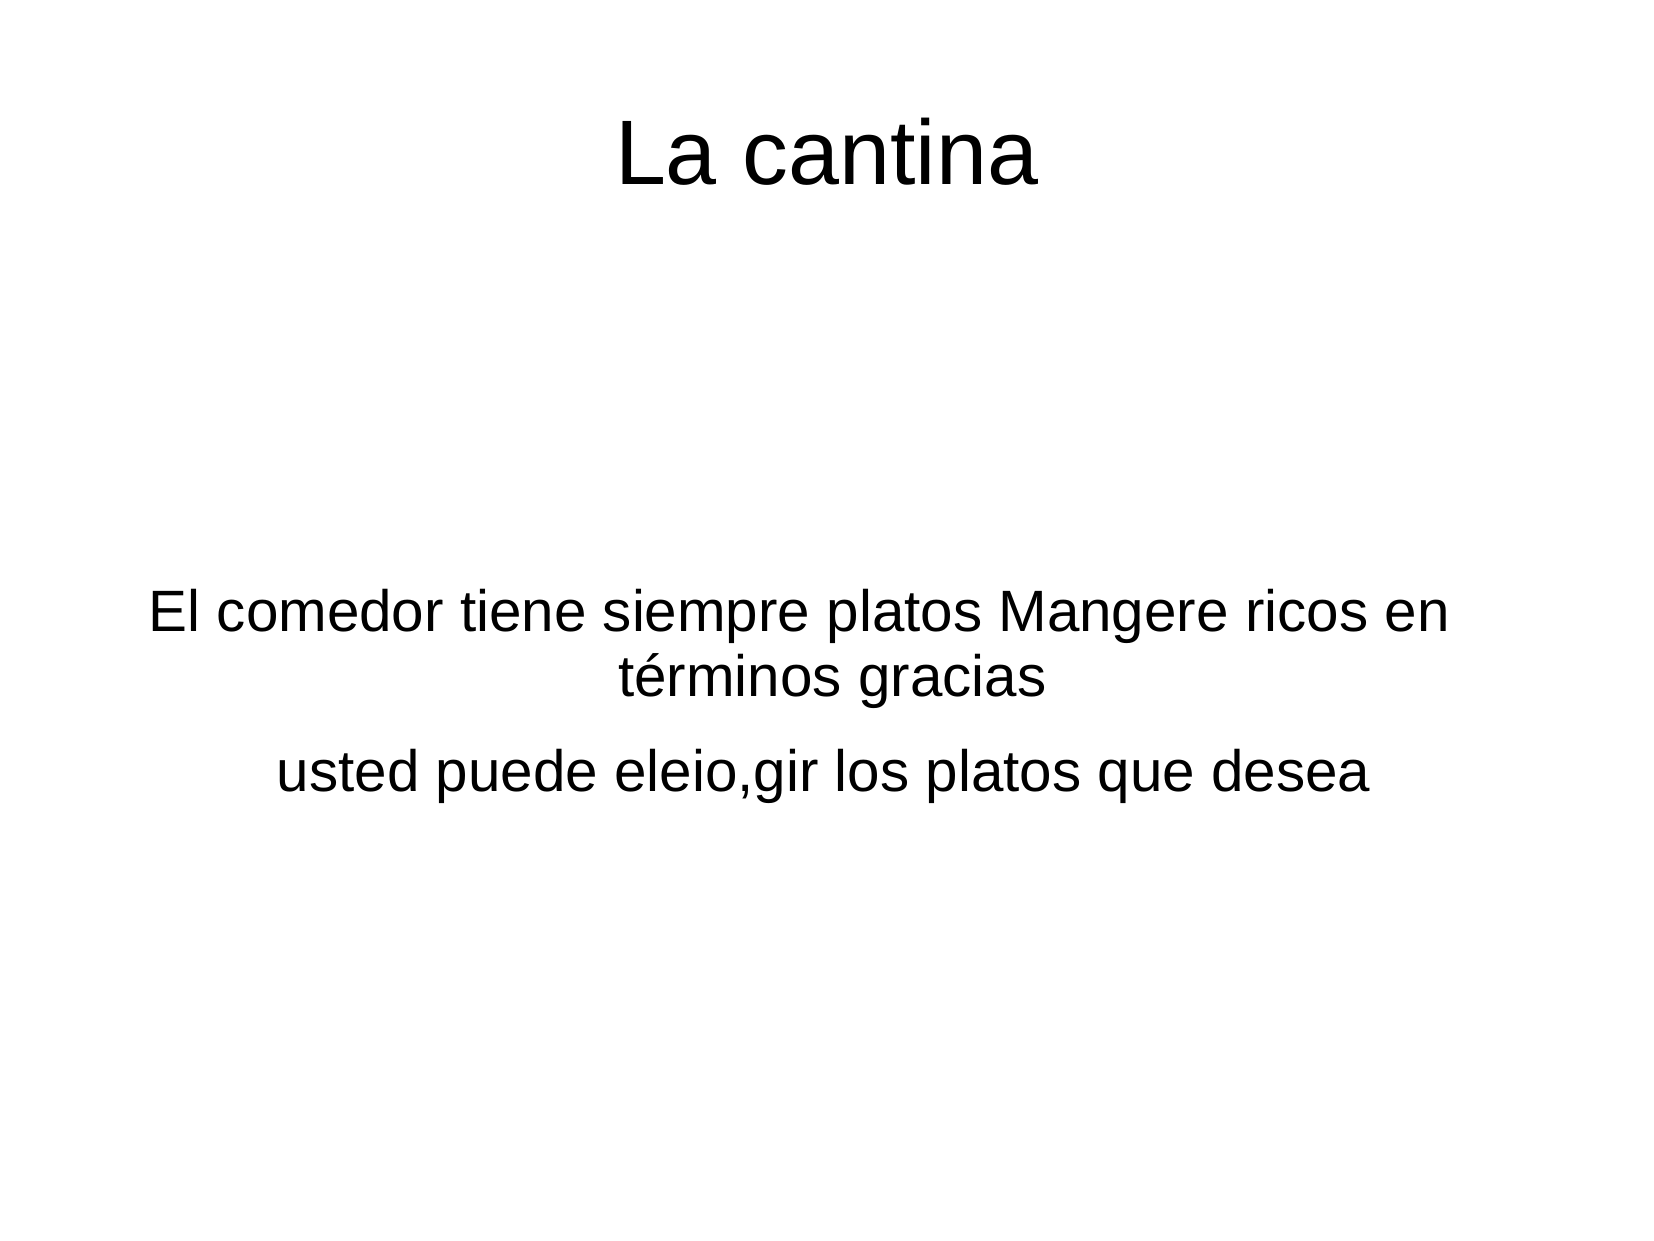

# La cantina
El comedor tiene siempre platos Mangere ricos en términos gracias
usted puede eleio,gir los platos que desea